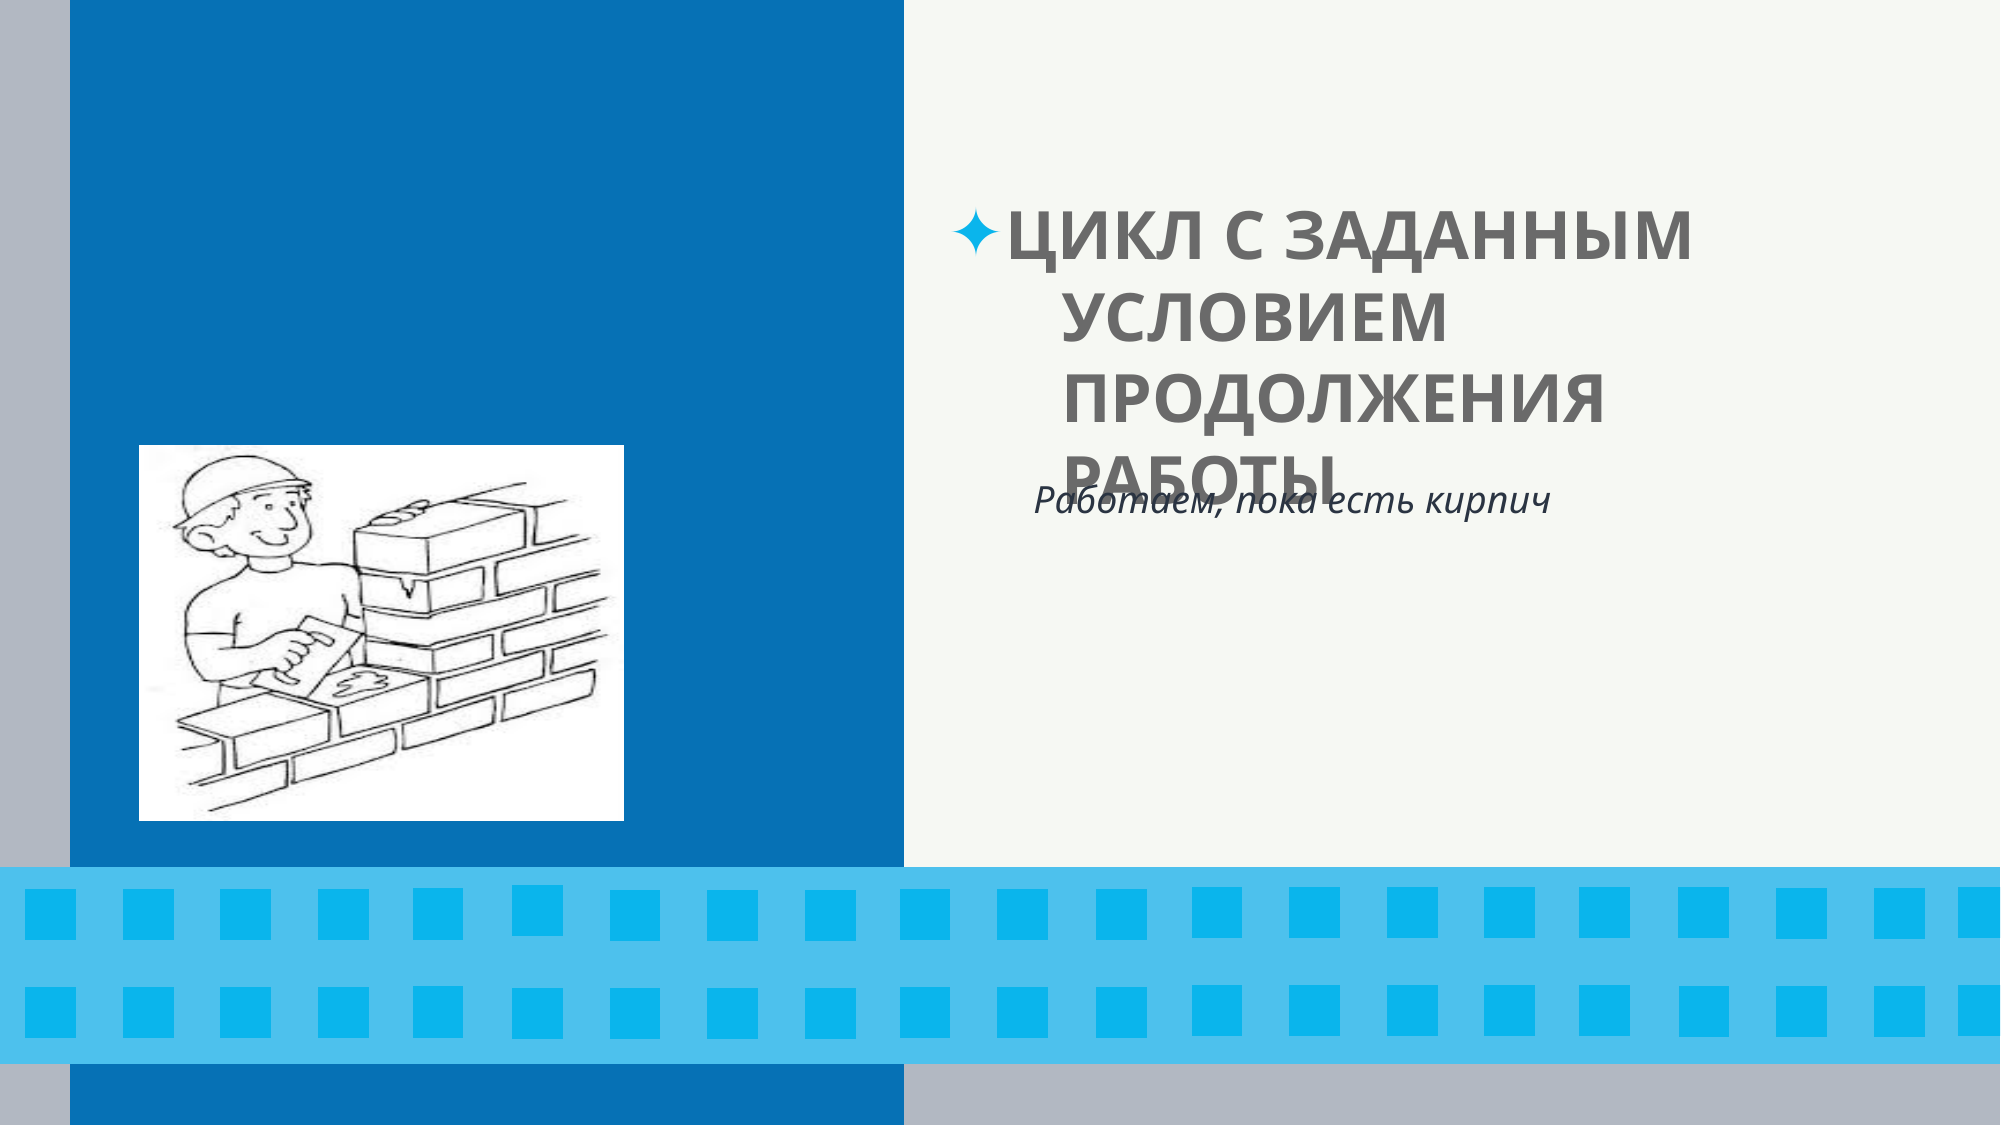

# ЦИКЛ С ЗАДАННЫМ УСЛОВИЕМ ПРОДОЛЖЕНИЯ РАБОТЫ
Работаем, пока есть кирпич